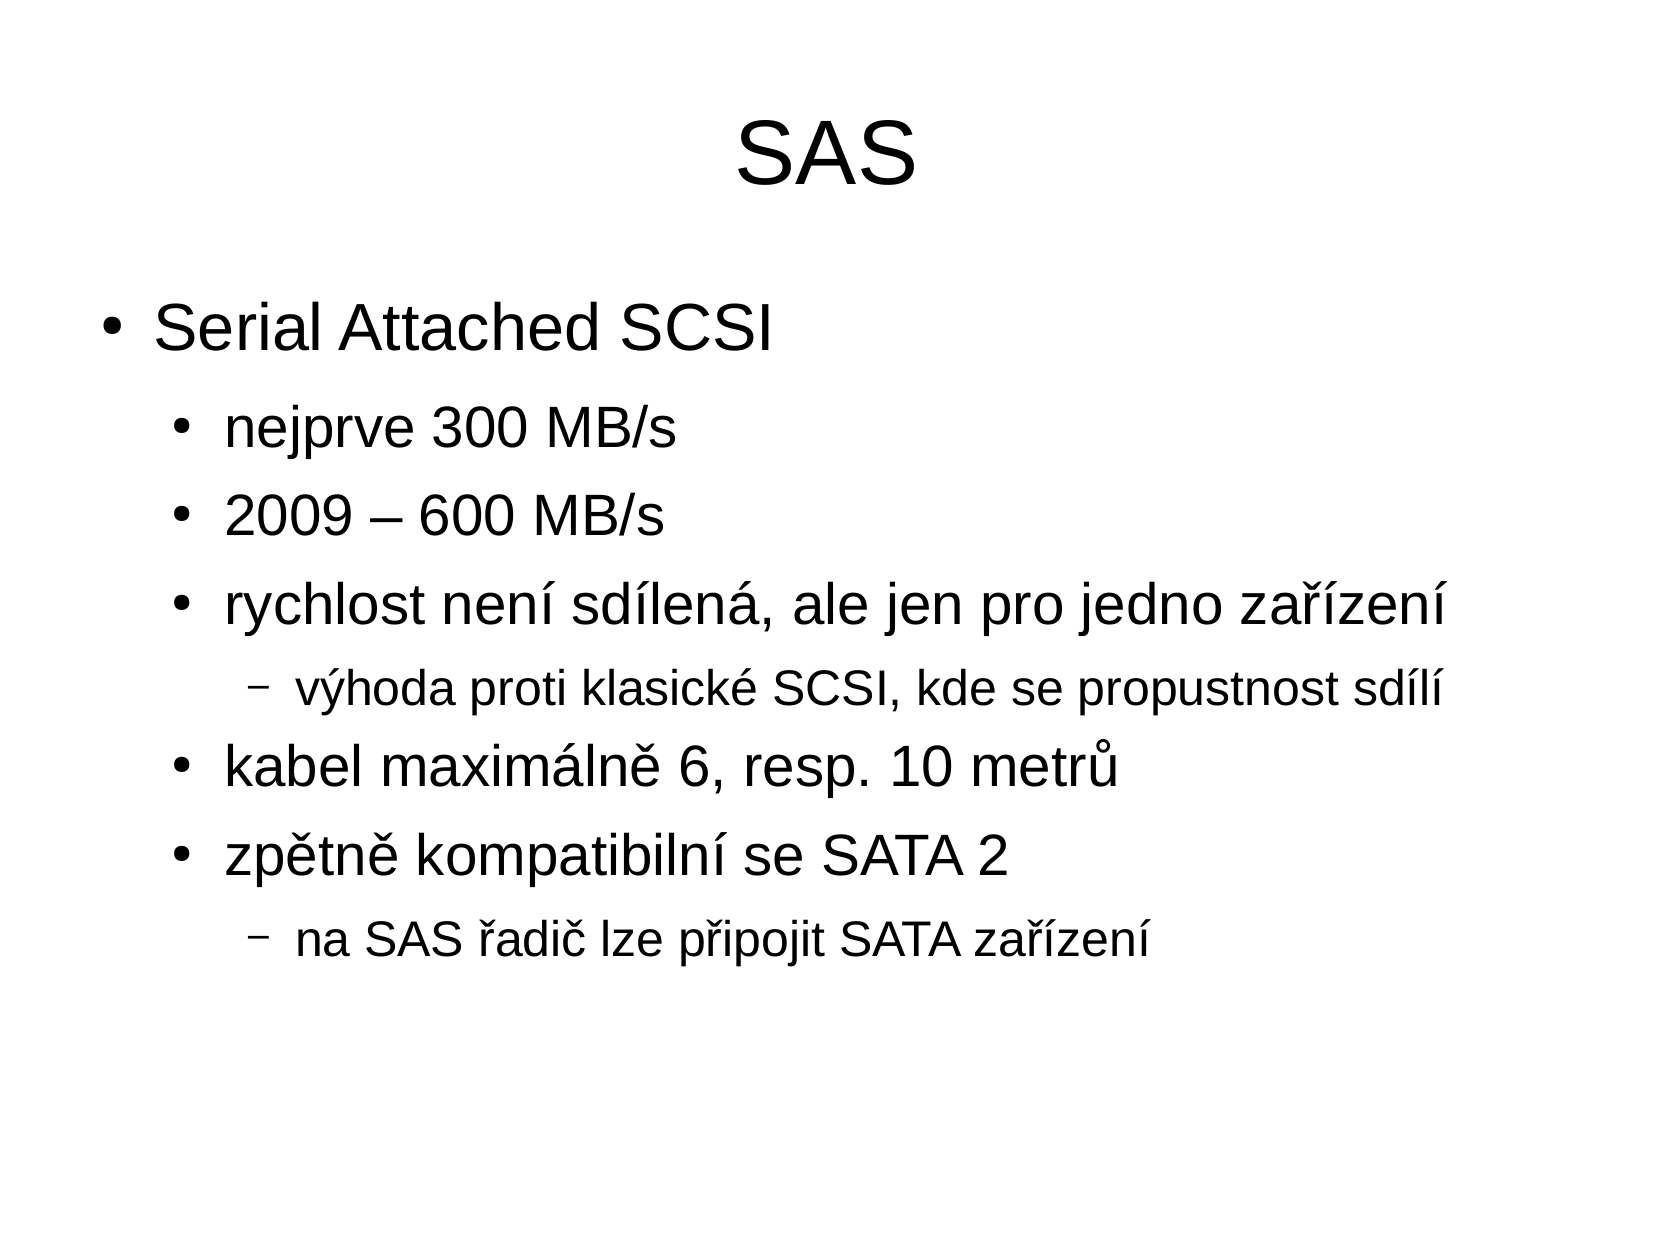

# SAS
Serial Attached SCSI
nejprve 300 MB/s
2009 – 600 MB/s
rychlost není sdílená, ale jen pro jedno zařízení
výhoda proti klasické SCSI, kde se propustnost sdílí
kabel maximálně 6, resp. 10 metrů
zpětně kompatibilní se SATA 2
na SAS řadič lze připojit SATA zařízení